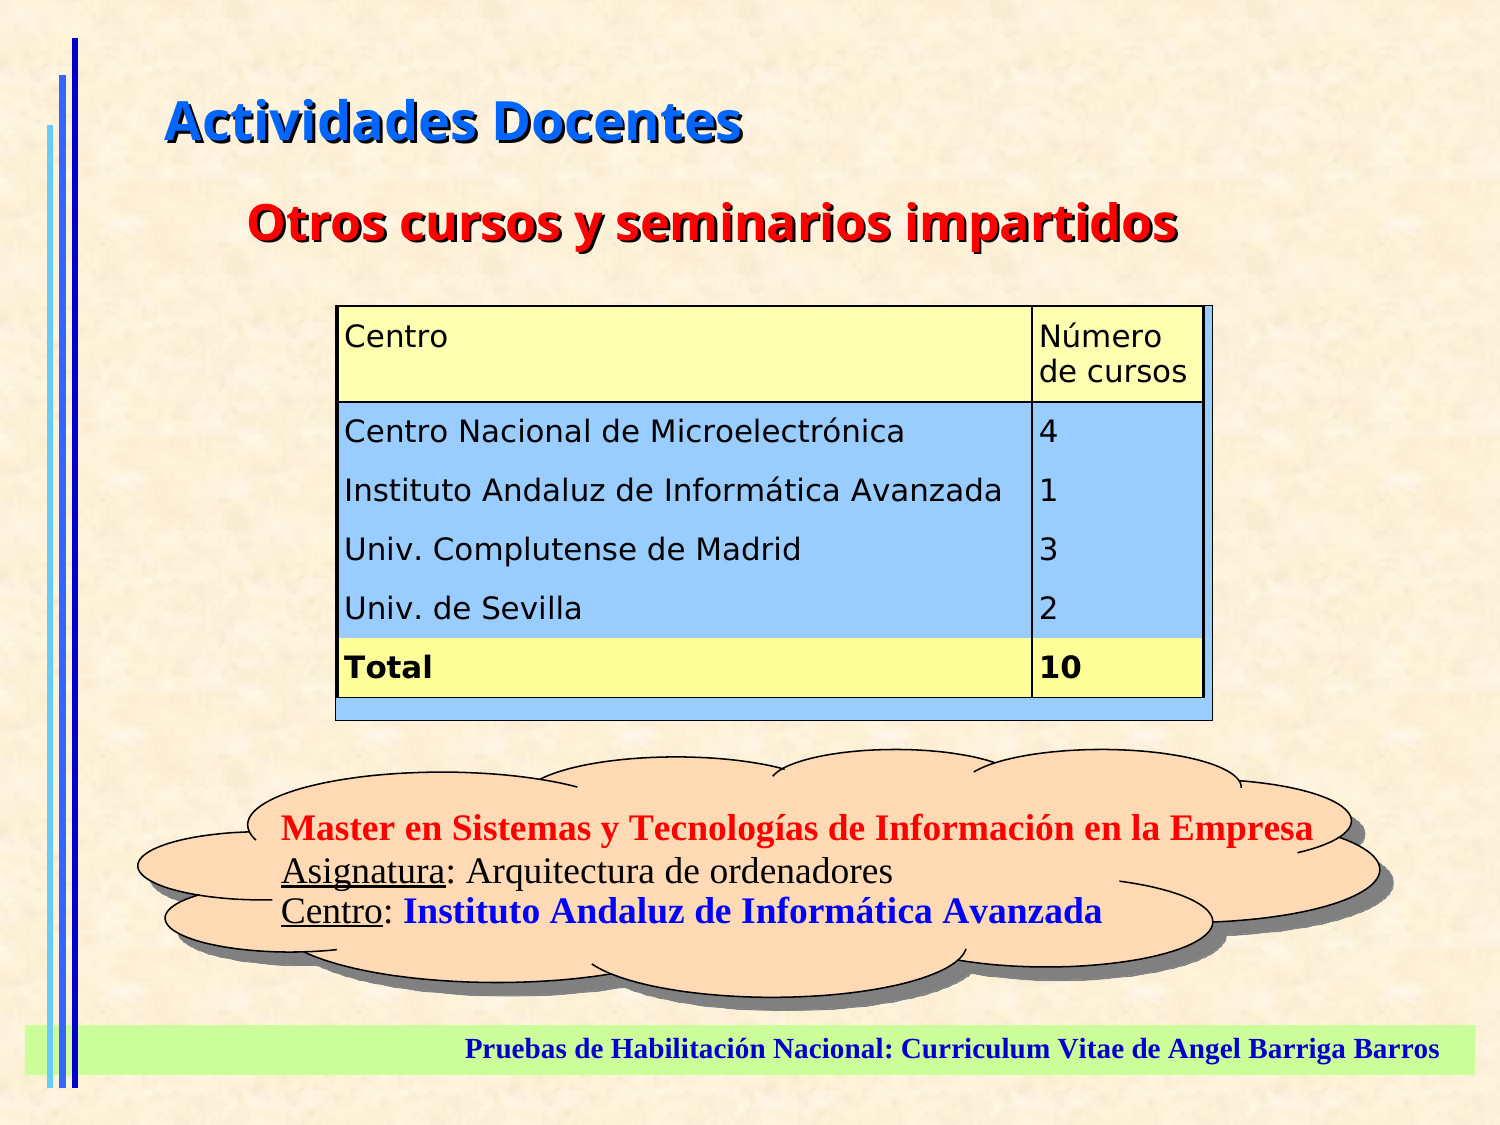

Actividades Docentes
Otros cursos y seminarios impartidos
Master en Sistemas y Tecnologías de Información en la Empresa
Asignatura: Arquitectura de ordenadores
Centro: Instituto Andaluz de Informática Avanzada